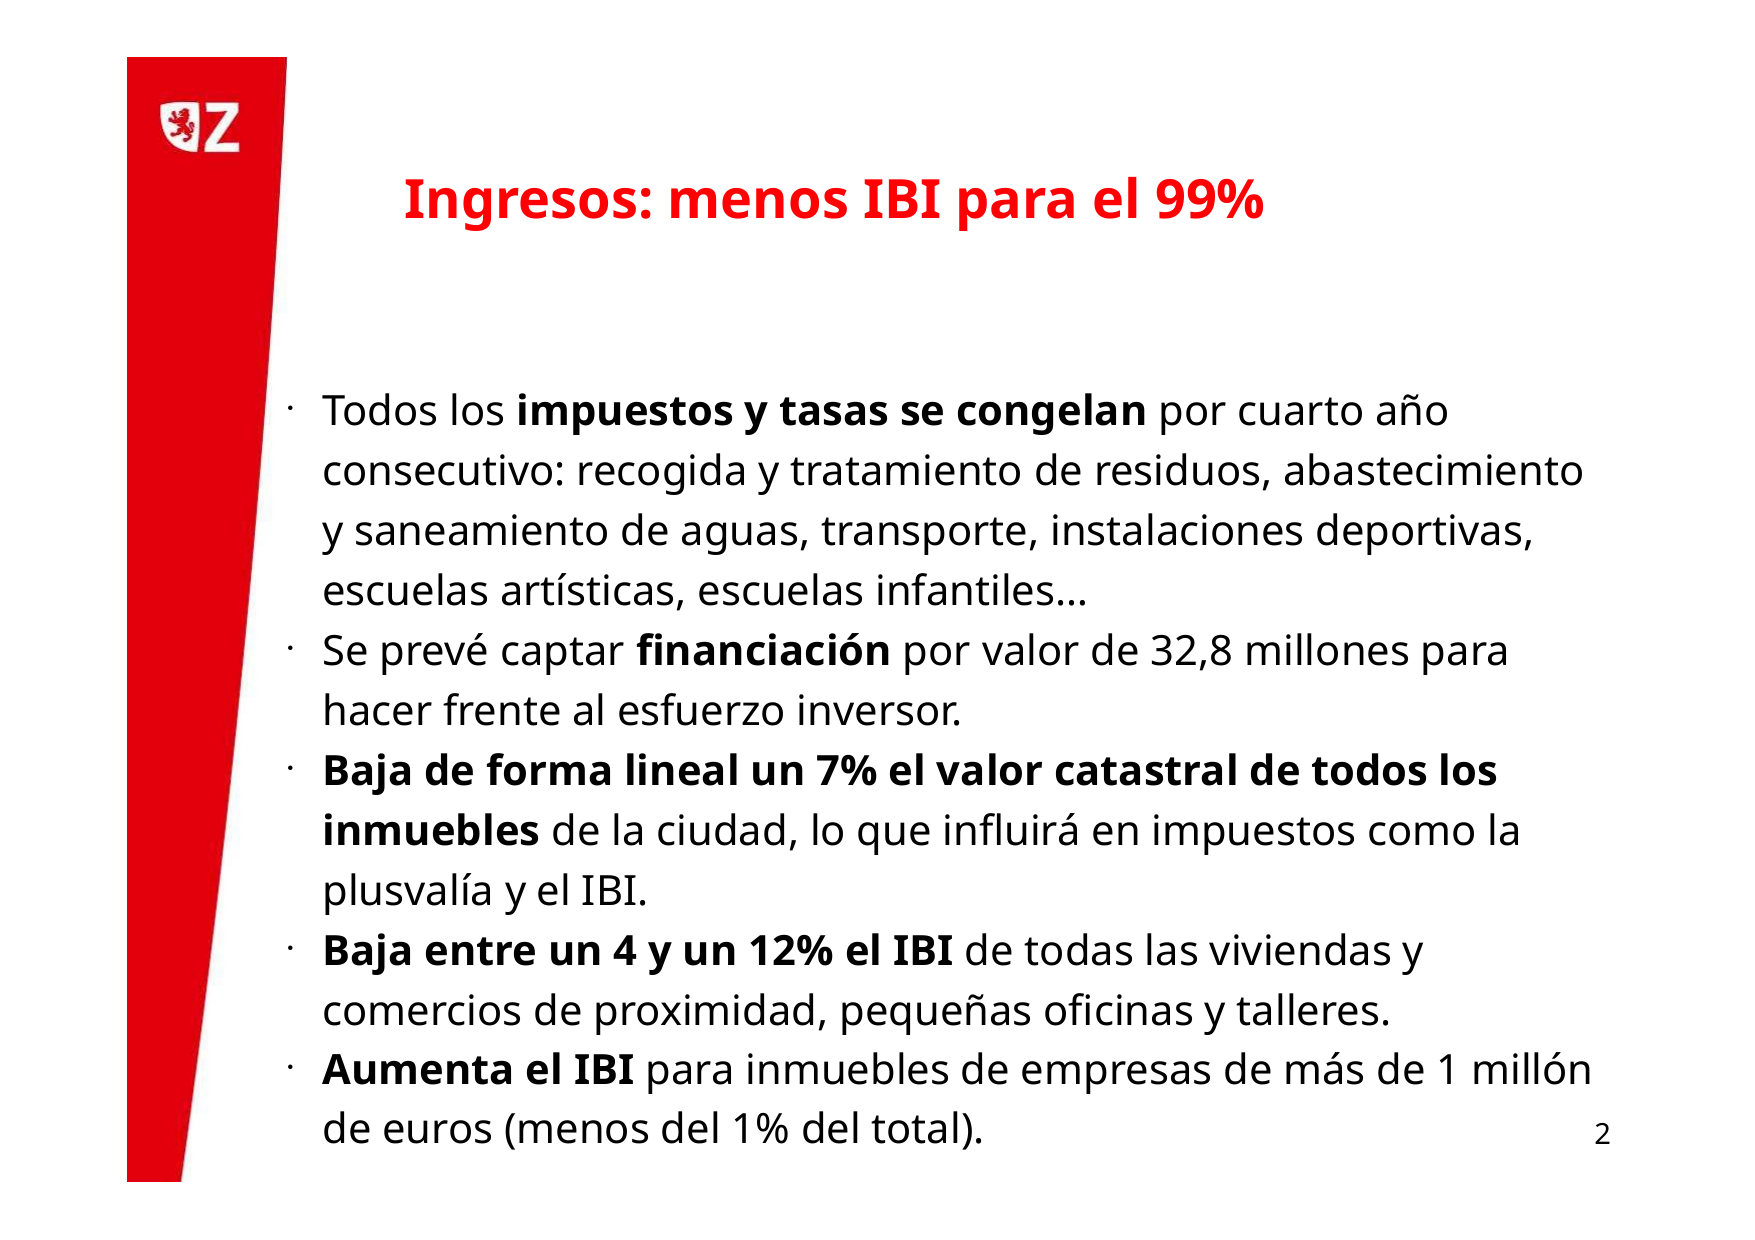

Ingresos: menos IBI para el 99%
Todos los impuestos y tasas se congelan por cuarto año consecutivo: recogida y tratamiento de residuos, abastecimiento y saneamiento de aguas, transporte, instalaciones deportivas, escuelas artísticas, escuelas infantiles…
Se prevé captar financiación por valor de 32,8 millones para hacer frente al esfuerzo inversor.
Baja de forma lineal un 7% el valor catastral de todos los inmuebles de la ciudad, lo que influirá en impuestos como la plusvalía y el IBI.
Baja entre un 4 y un 12% el IBI de todas las viviendas y comercios de proximidad, pequeñas oficinas y talleres.
Aumenta el IBI para inmuebles de empresas de más de 1 millón de euros (menos del 1% del total).
2